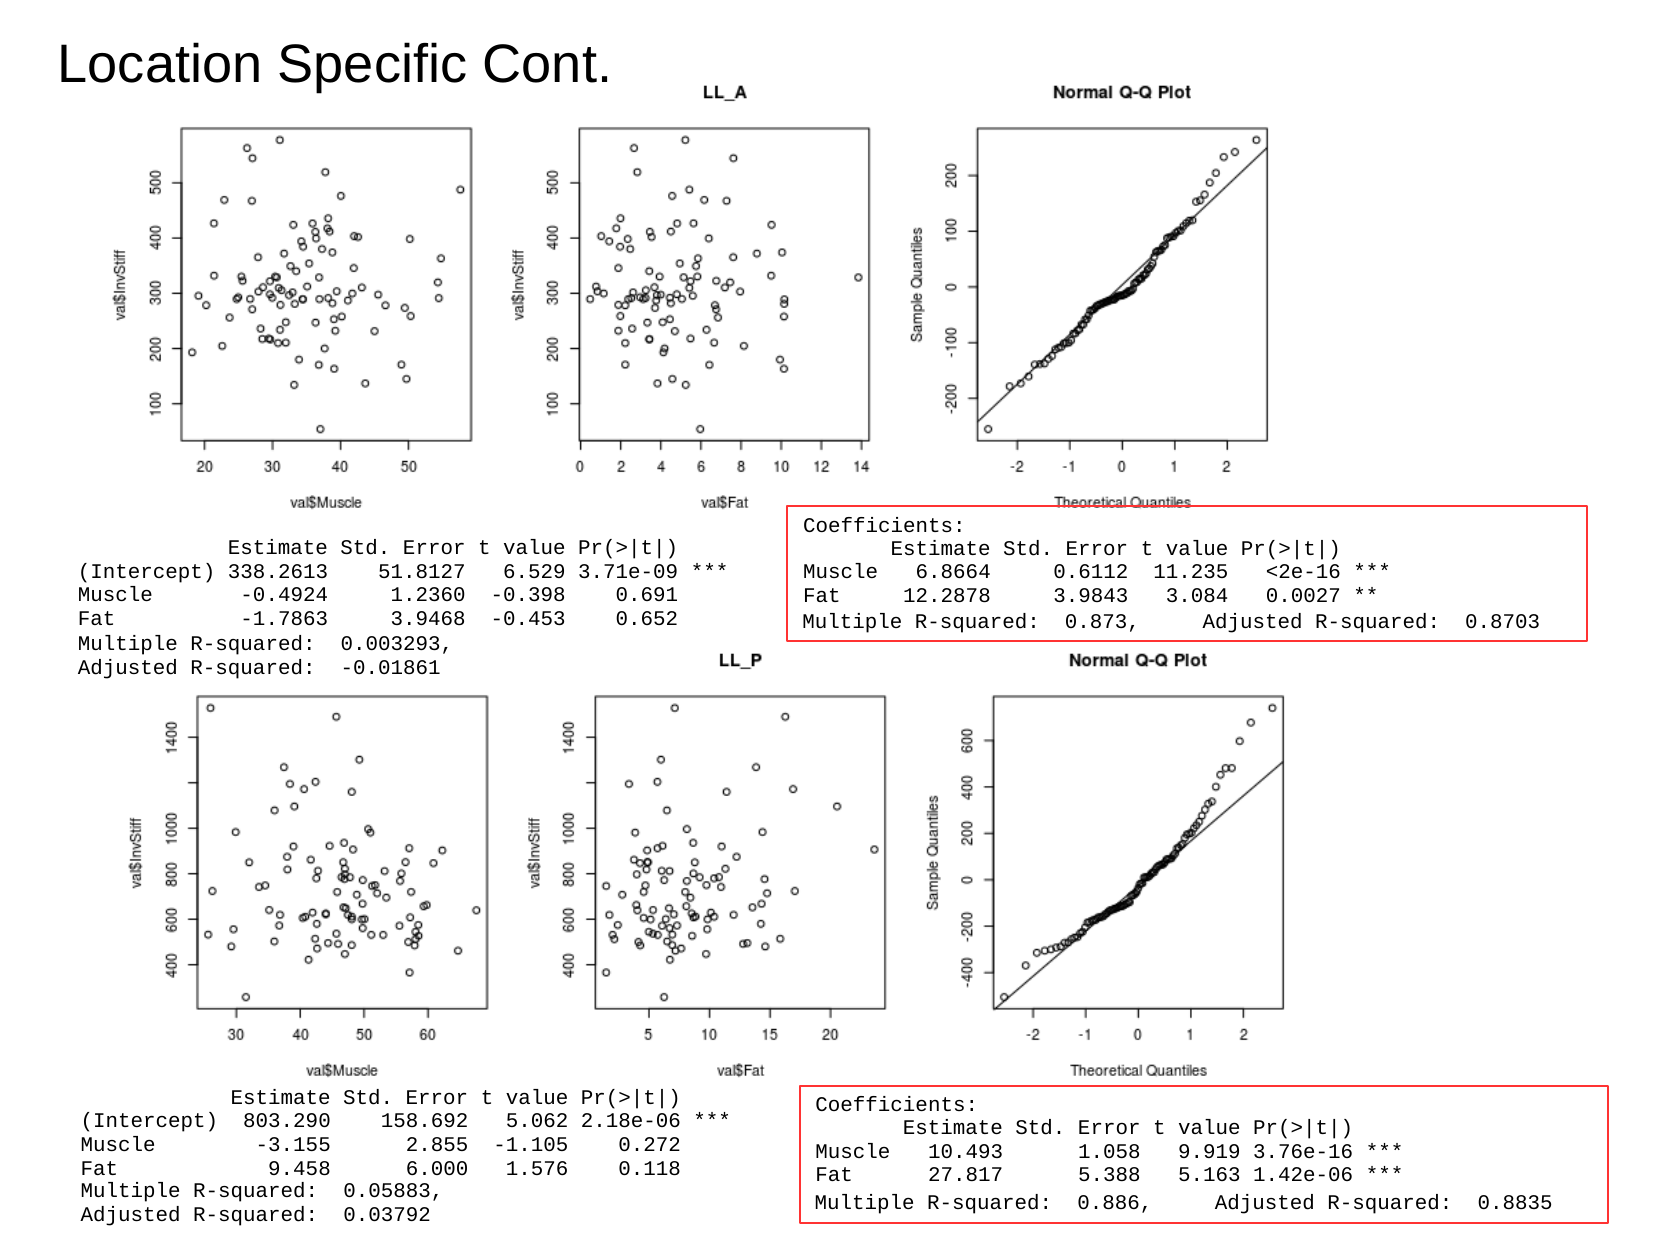

# Location Specific Cont.
Coefficients:
 Estimate Std. Error t value Pr(>|t|)
Muscle 6.8664 0.6112 11.235 <2e-16 ***
Fat 12.2878 3.9843 3.084 0.0027 **
 Estimate Std. Error t value Pr(>|t|)
(Intercept) 338.2613 51.8127 6.529 3.71e-09 ***
Muscle -0.4924 1.2360 -0.398 0.691
Fat -1.7863 3.9468 -0.453 0.652
Multiple R-squared: 0.873, Adjusted R-squared: 0.8703
Multiple R-squared: 0.003293, Adjusted R-squared: -0.01861
 Estimate Std. Error t value Pr(>|t|)
(Intercept) 803.290 158.692 5.062 2.18e-06 ***
Muscle -3.155 2.855 -1.105 0.272
Fat 9.458 6.000 1.576 0.118
Coefficients:
 Estimate Std. Error t value Pr(>|t|)
Muscle 10.493 1.058 9.919 3.76e-16 ***
Fat 27.817 5.388 5.163 1.42e-06 ***
Multiple R-squared: 0.05883, Adjusted R-squared: 0.03792
Multiple R-squared: 0.886, Adjusted R-squared: 0.8835